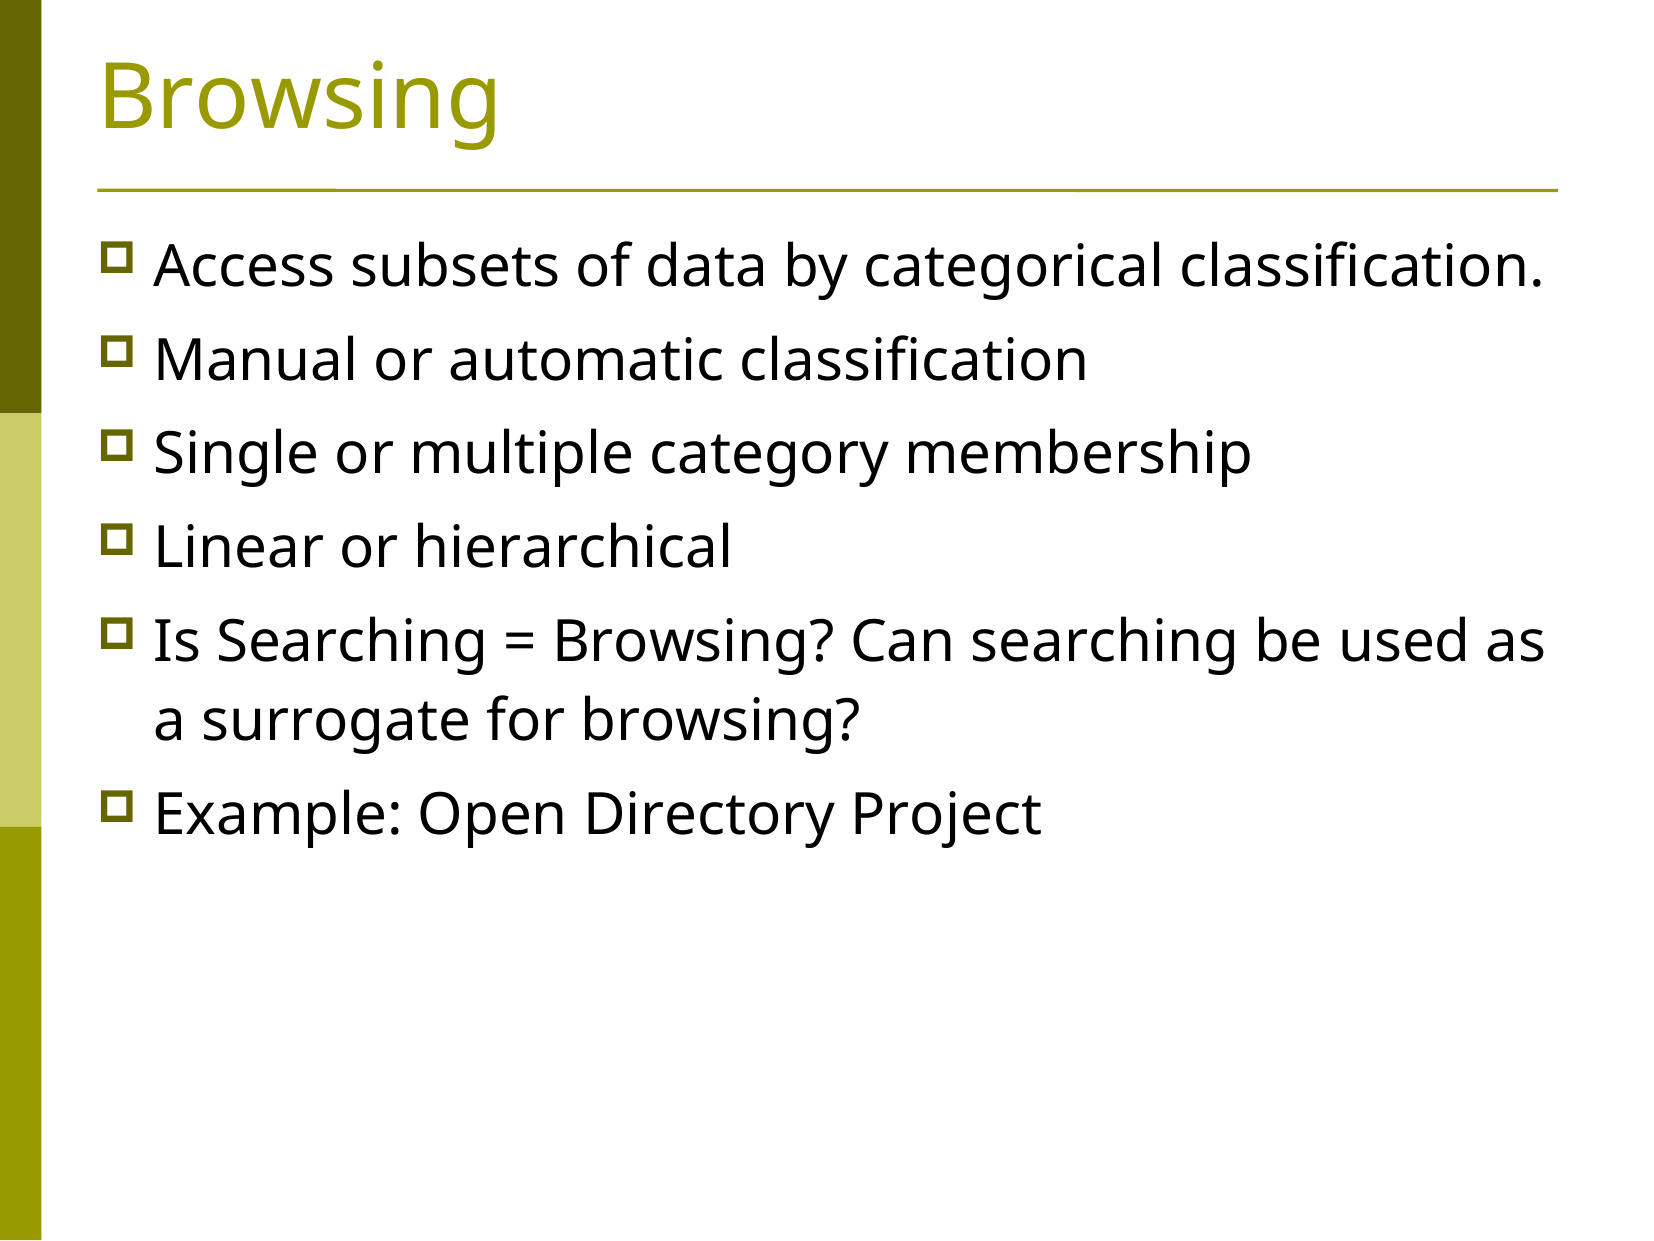

# Browsing
Access subsets of data by categorical classification.
Manual or automatic classification
Single or multiple category membership
Linear or hierarchical
Is Searching = Browsing? Can searching be used as a surrogate for browsing?
Example: Open Directory Project